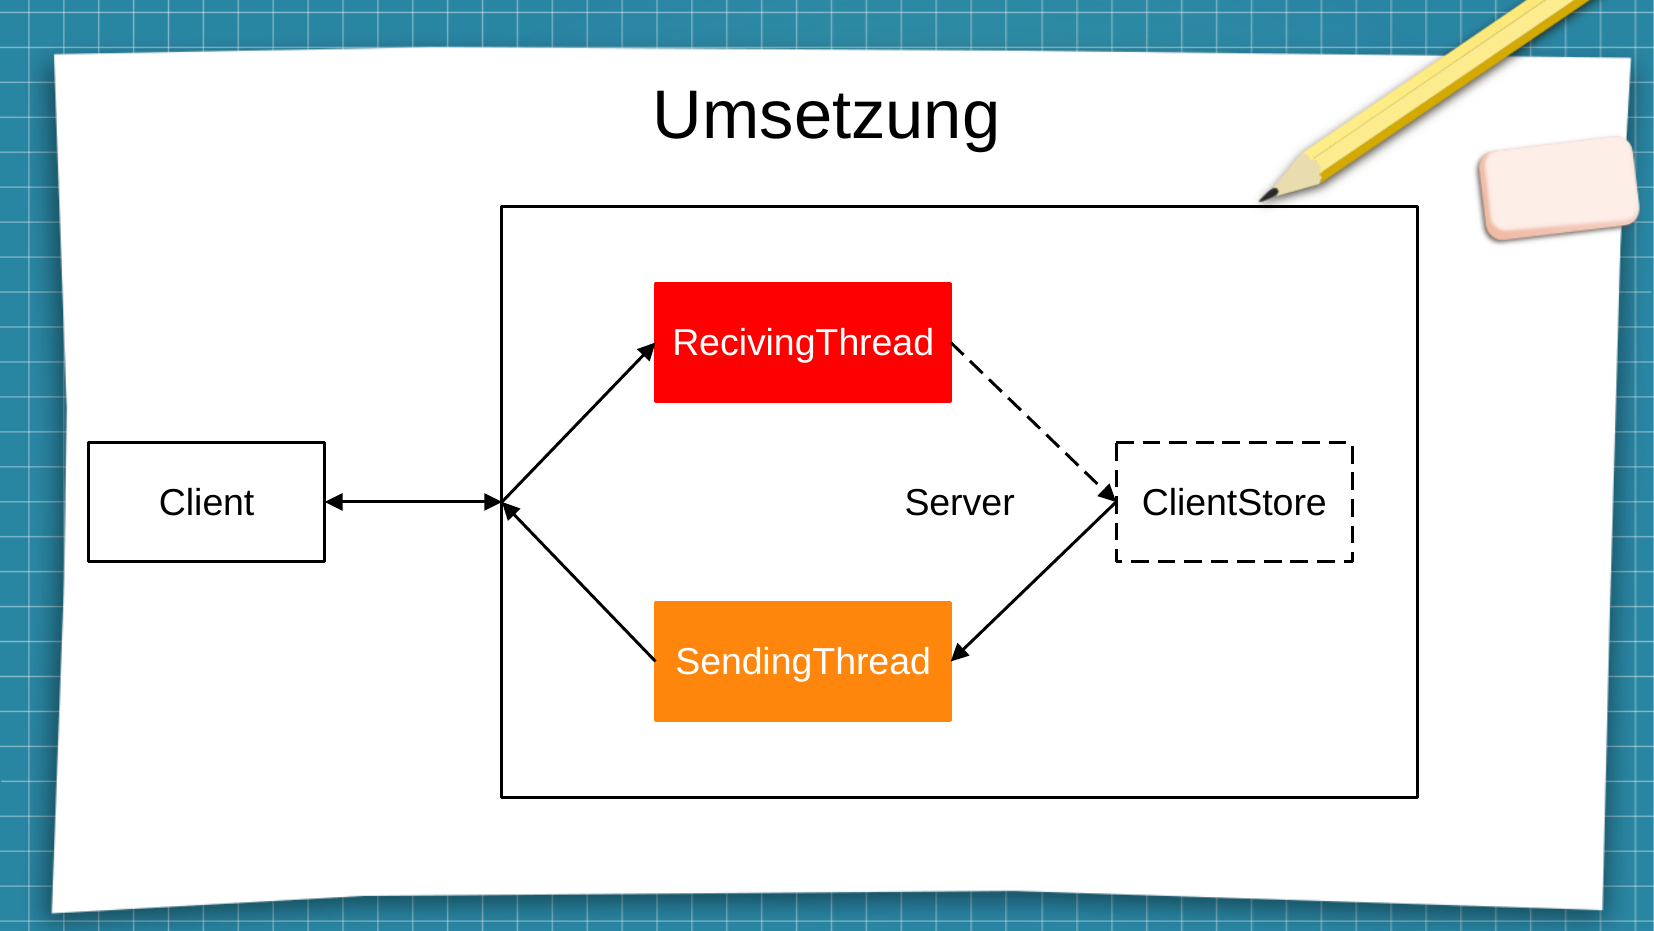

# Umsetzung
Server
RecivingThread
Client
ClientStore
SendingThread